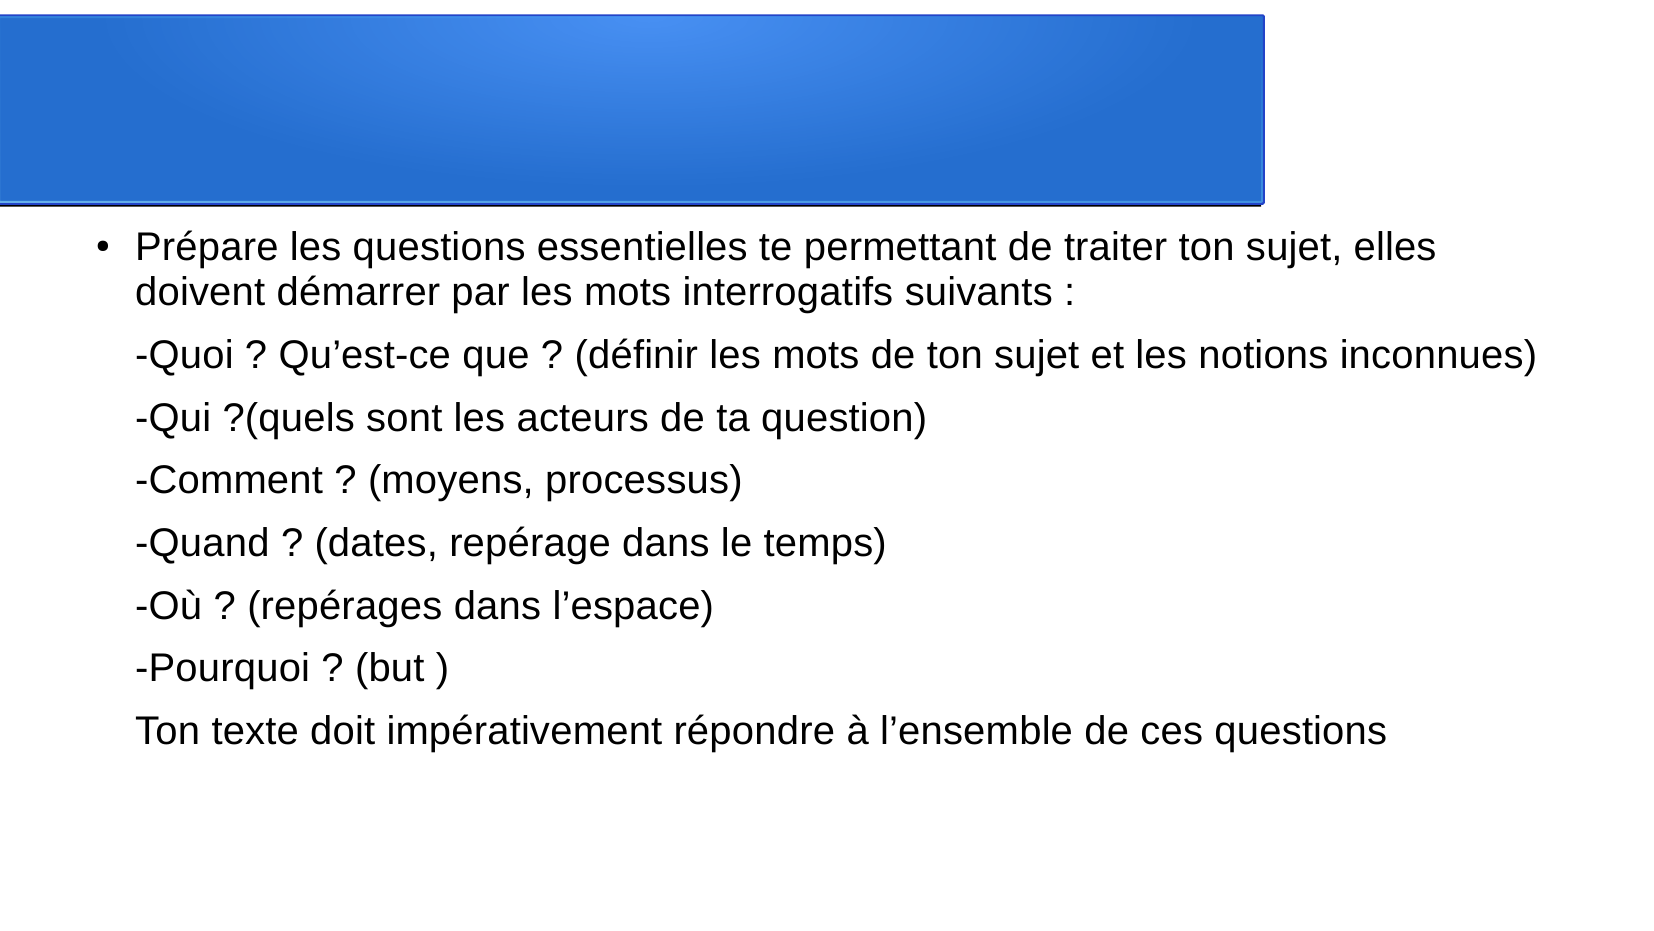

#
Prépare les questions essentielles te permettant de traiter ton sujet, elles doivent démarrer par les mots interrogatifs suivants :
-Quoi ? Qu’est-ce que ? (définir les mots de ton sujet et les notions inconnues)
-Qui ?(quels sont les acteurs de ta question)
-Comment ? (moyens, processus)
-Quand ? (dates, repérage dans le temps)
-Où ? (repérages dans l’espace)
-Pourquoi ? (but )
Ton texte doit impérativement répondre à l’ensemble de ces questions